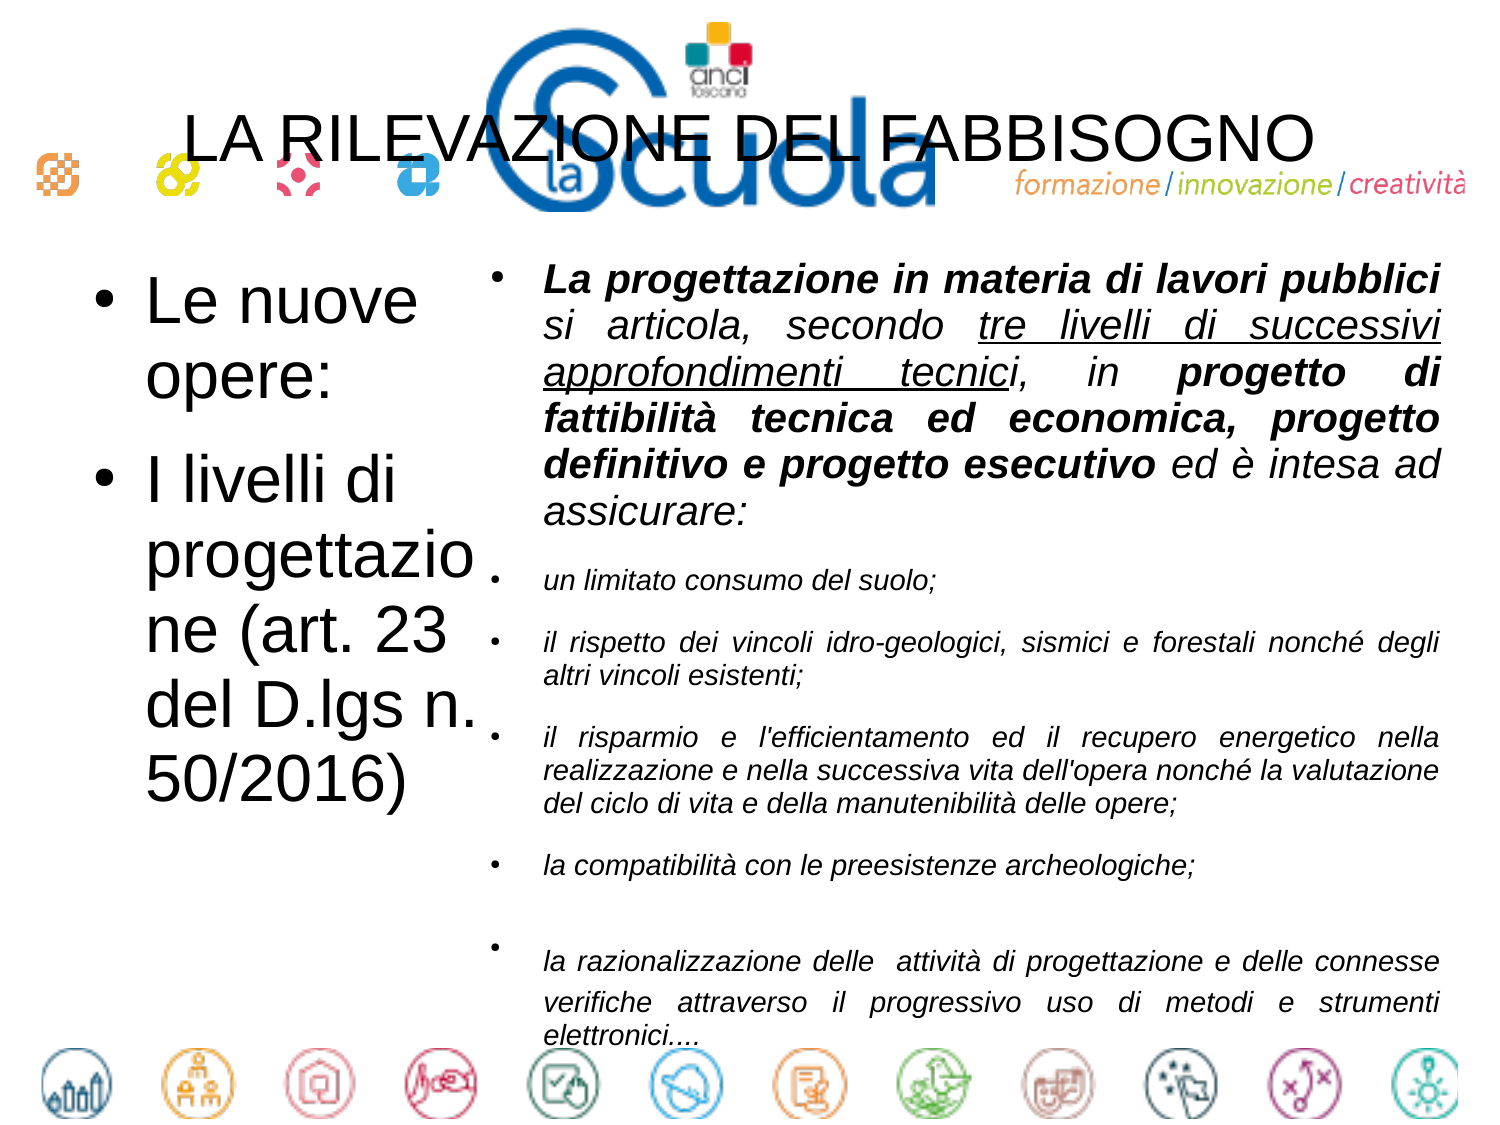

# LA RILEVAZIONE DEL FABBISOGNO
La progettazione in materia di lavori pubblici si articola, secondo tre livelli di successivi approfondimenti tecnici, in progetto di fattibilità tecnica ed economica, progetto definitivo e progetto esecutivo ed è intesa ad assicurare:
un limitato consumo del suolo;
il rispetto dei vincoli idro-geologici, sismici e forestali nonché degli altri vincoli esistenti;
il risparmio e l'efficientamento ed il recupero energetico nella realizzazione e nella successiva vita dell'opera nonché la valutazione del ciclo di vita e della manutenibilità delle opere;
la compatibilità con le preesistenze archeologiche;
la razionalizzazione delle attività di progettazione e delle connesse verifiche attraverso il progressivo uso di metodi e strumenti elettronici....
Le nuove opere:
I livelli di progettazione (art. 23 del D.lgs n. 50/2016)